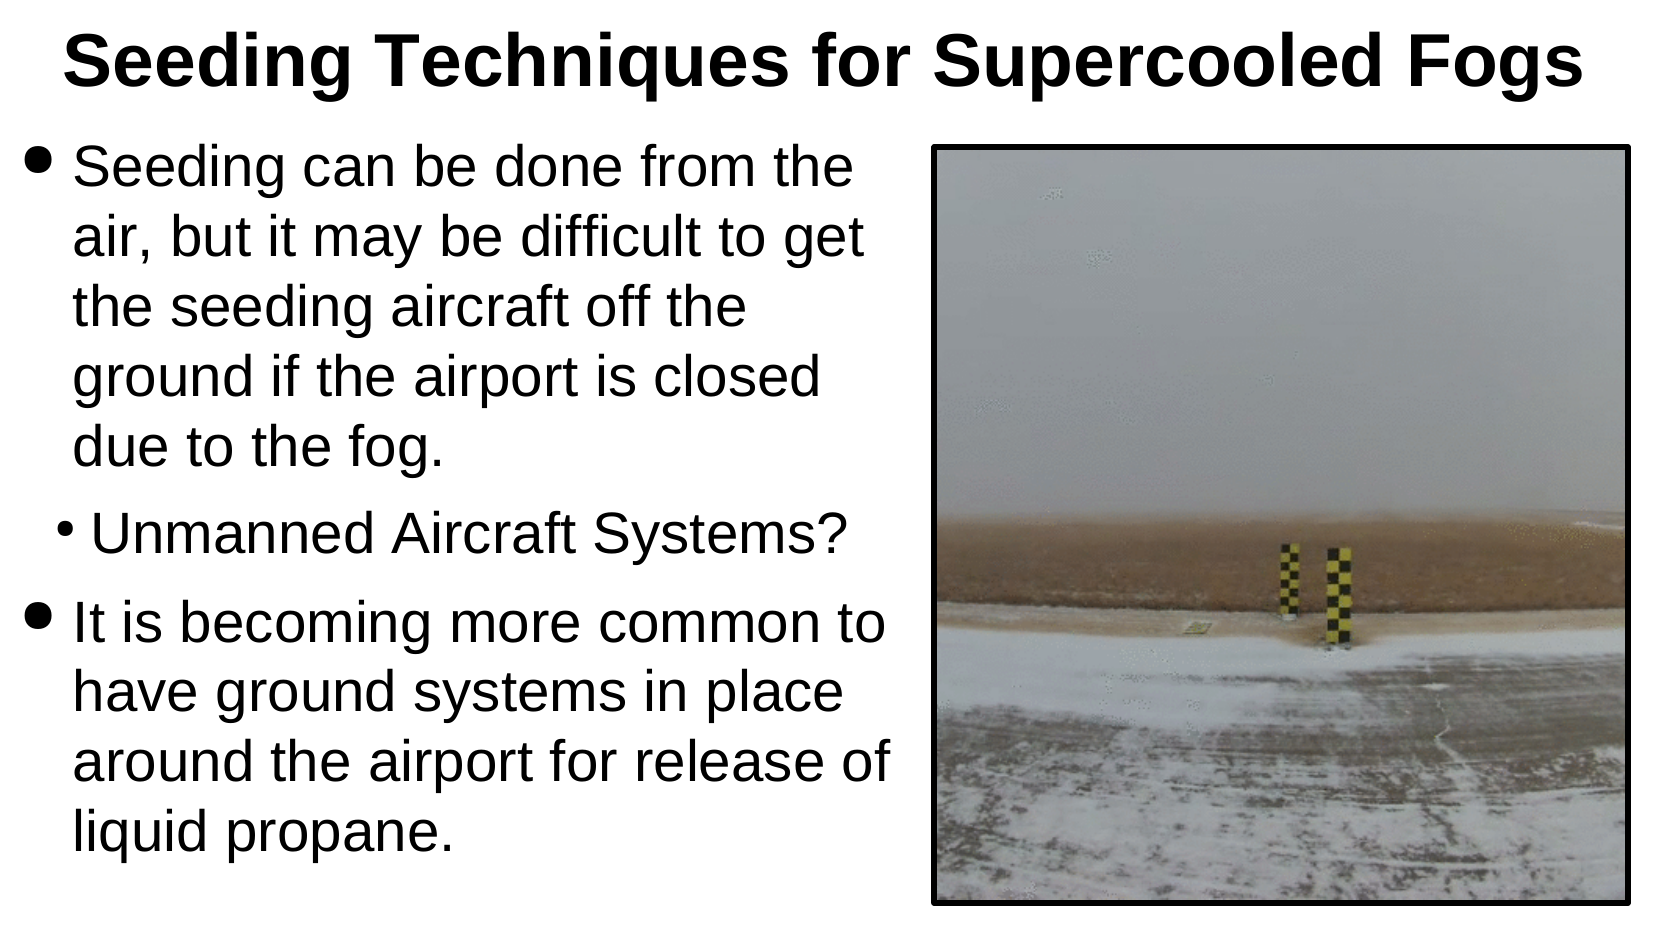

# Seeding Techniques for Supercooled Fogs
 Seeding can be done from the air, but it may be difficult to get the seeding aircraft off the ground if the airport is closed due to the fog.
Unmanned Aircraft Systems?
 It is becoming more common to have ground systems in place around the airport for release of liquid propane.